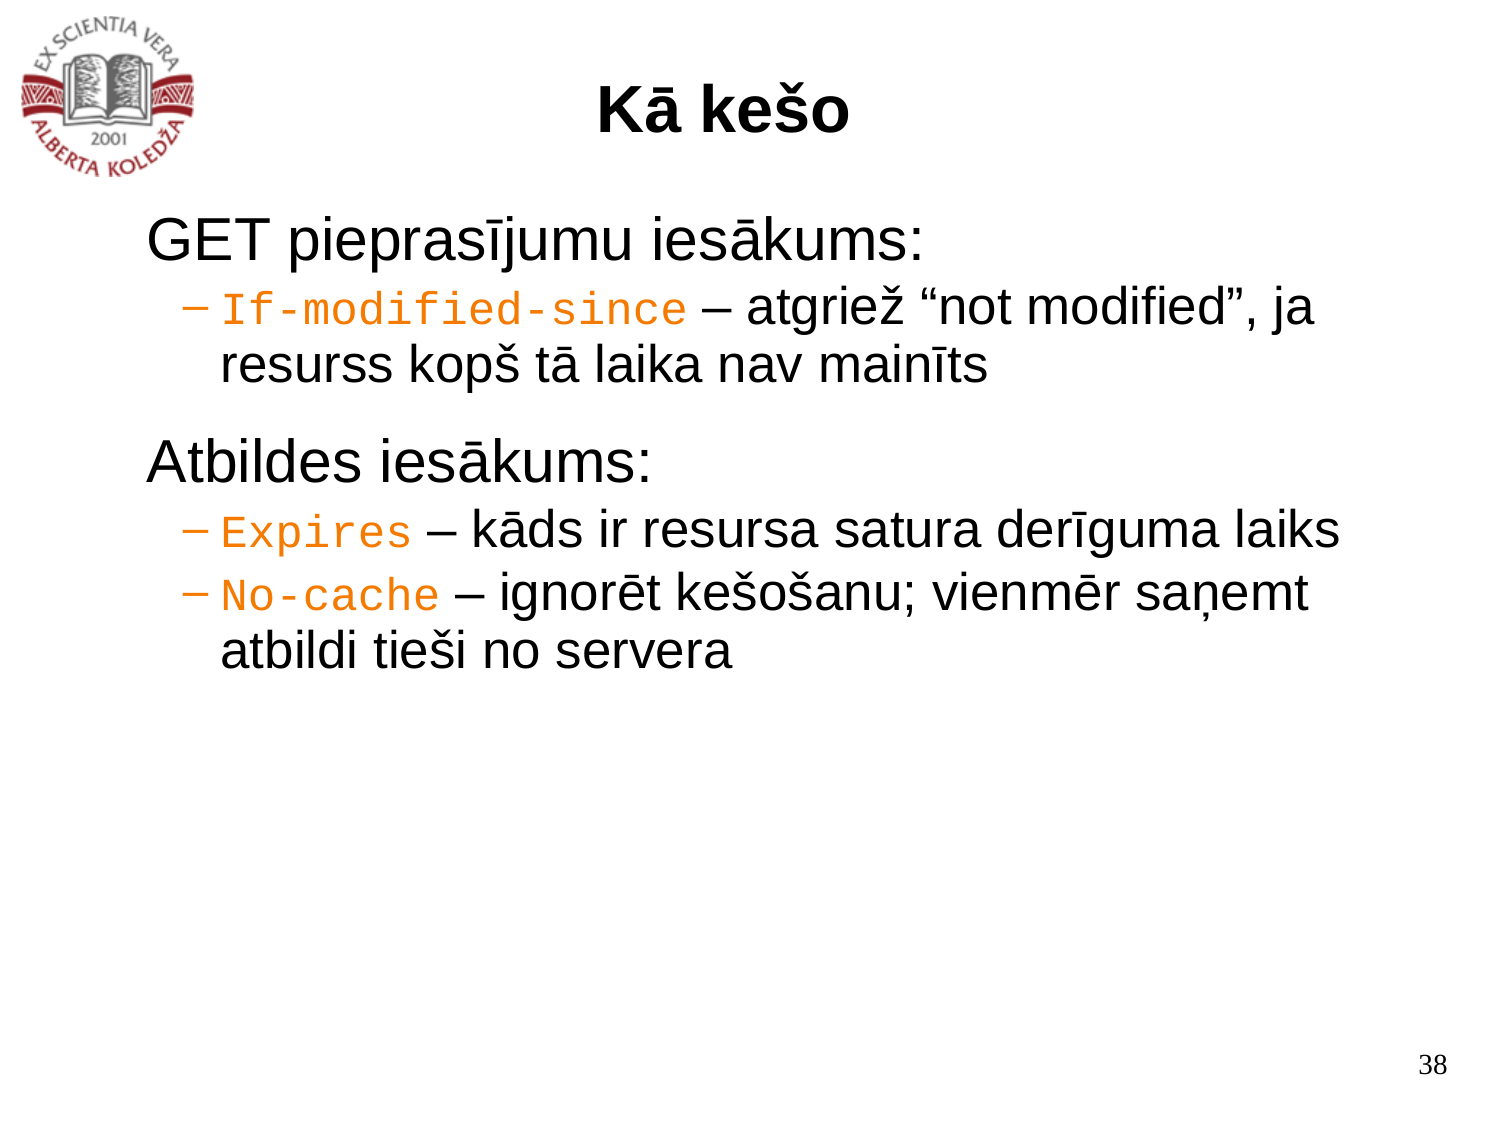

# Kā kešo
GET pieprasījumu iesākums:
If-modified-since – atgriež “not modified”, ja resurss kopš tā laika nav mainīts
Atbildes iesākums:
Expires – kāds ir resursa satura derīguma laiks
No-cache – ignorēt kešošanu; vienmēr saņemt atbildi tieši no servera